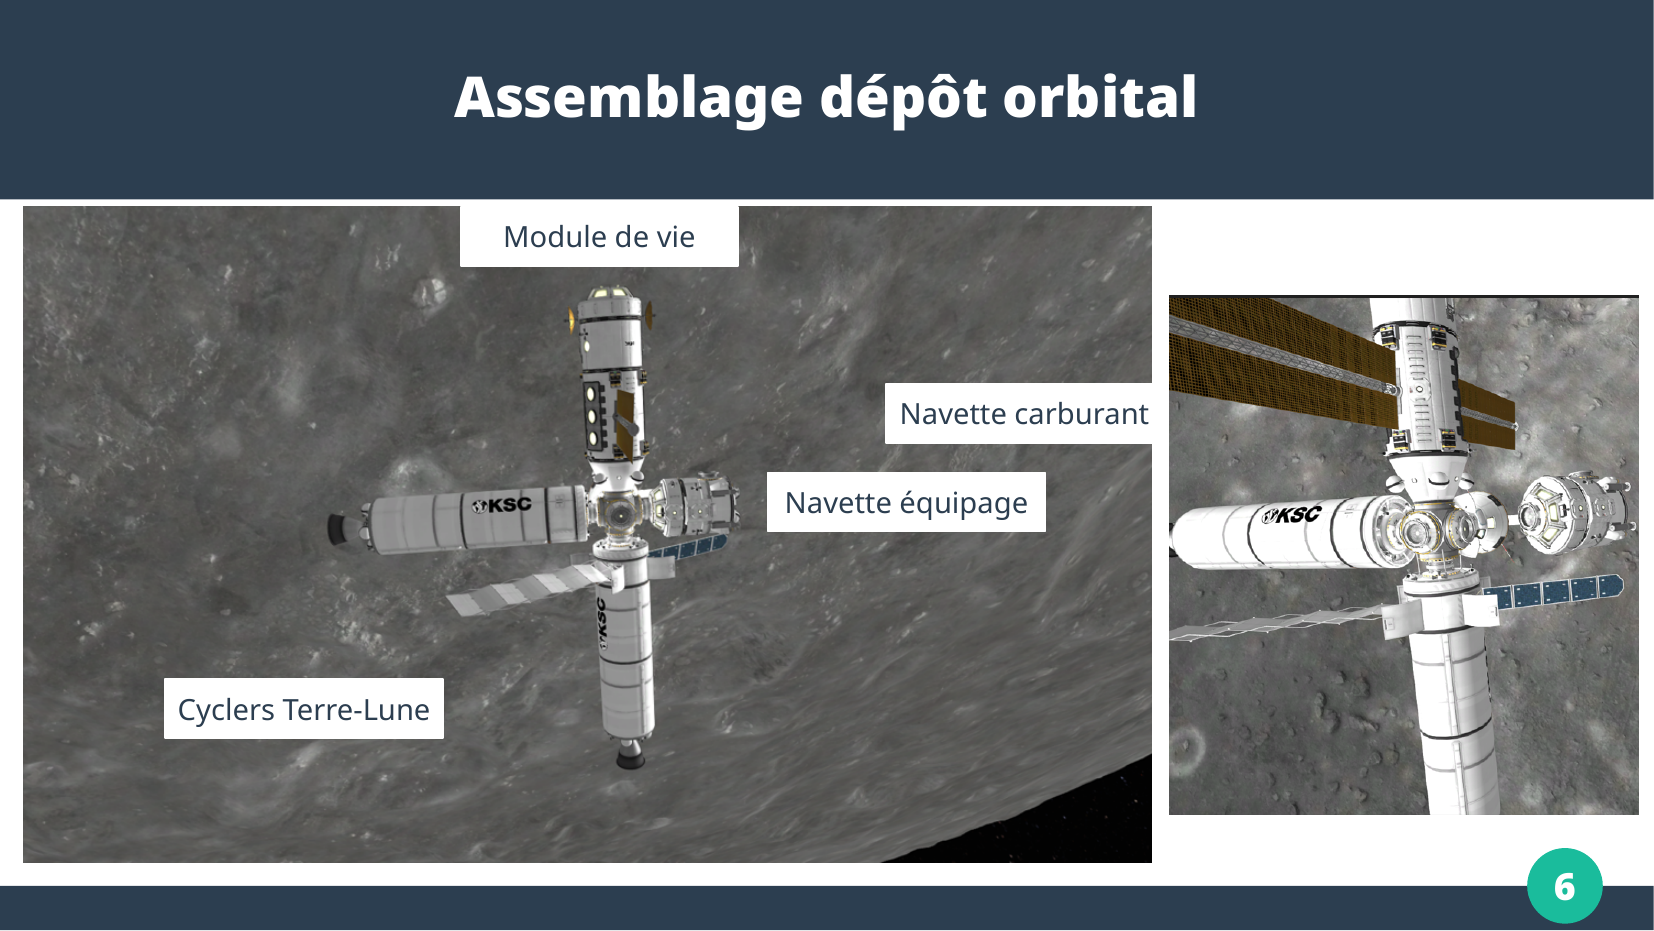

# Assemblage dépôt orbital
Module de vie
Navette carburant
Navette équipage
Cyclers Terre-Lune